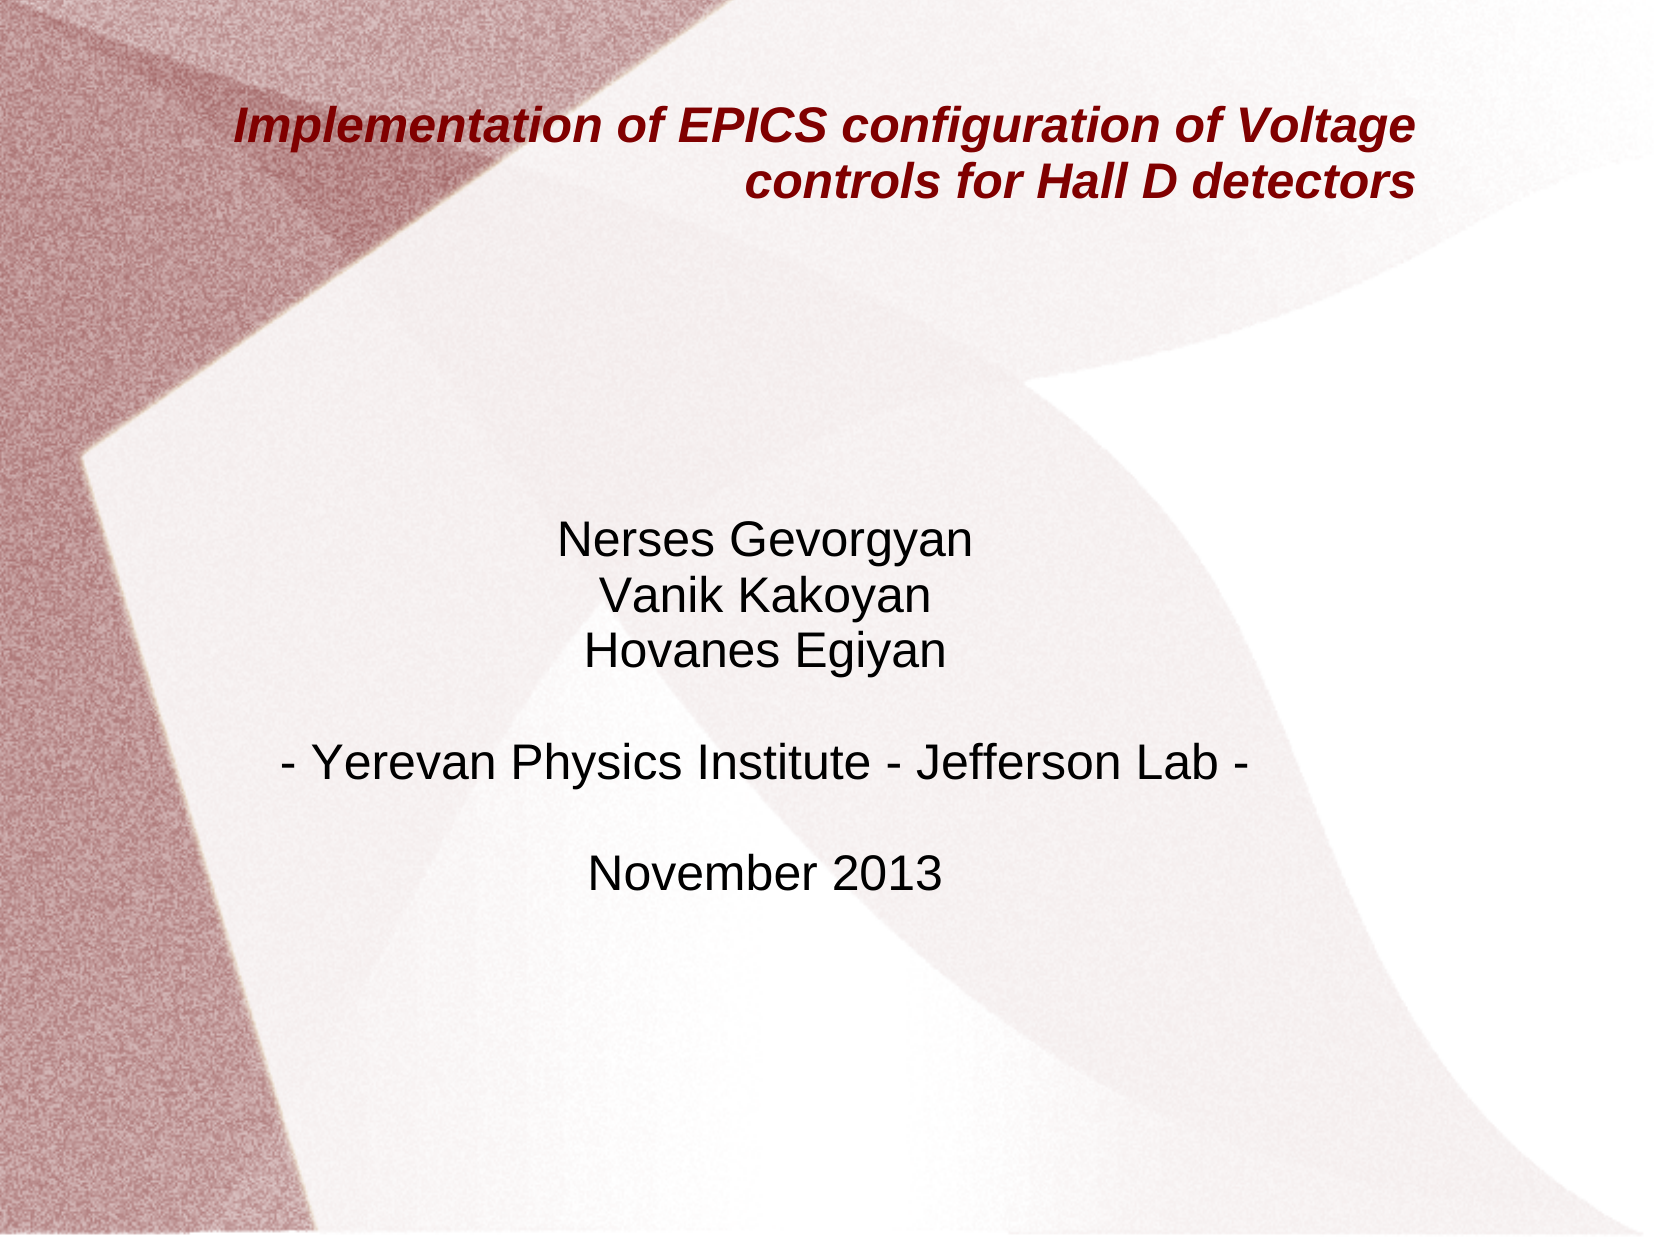

# Implementation of EPICS configuration of Voltage controls for Hall D detectors
Nerses Gevorgyan
Vanik Kakoyan
Hovanes Egiyan
- Yerevan Physics Institute - Jefferson Lab -
November 2013